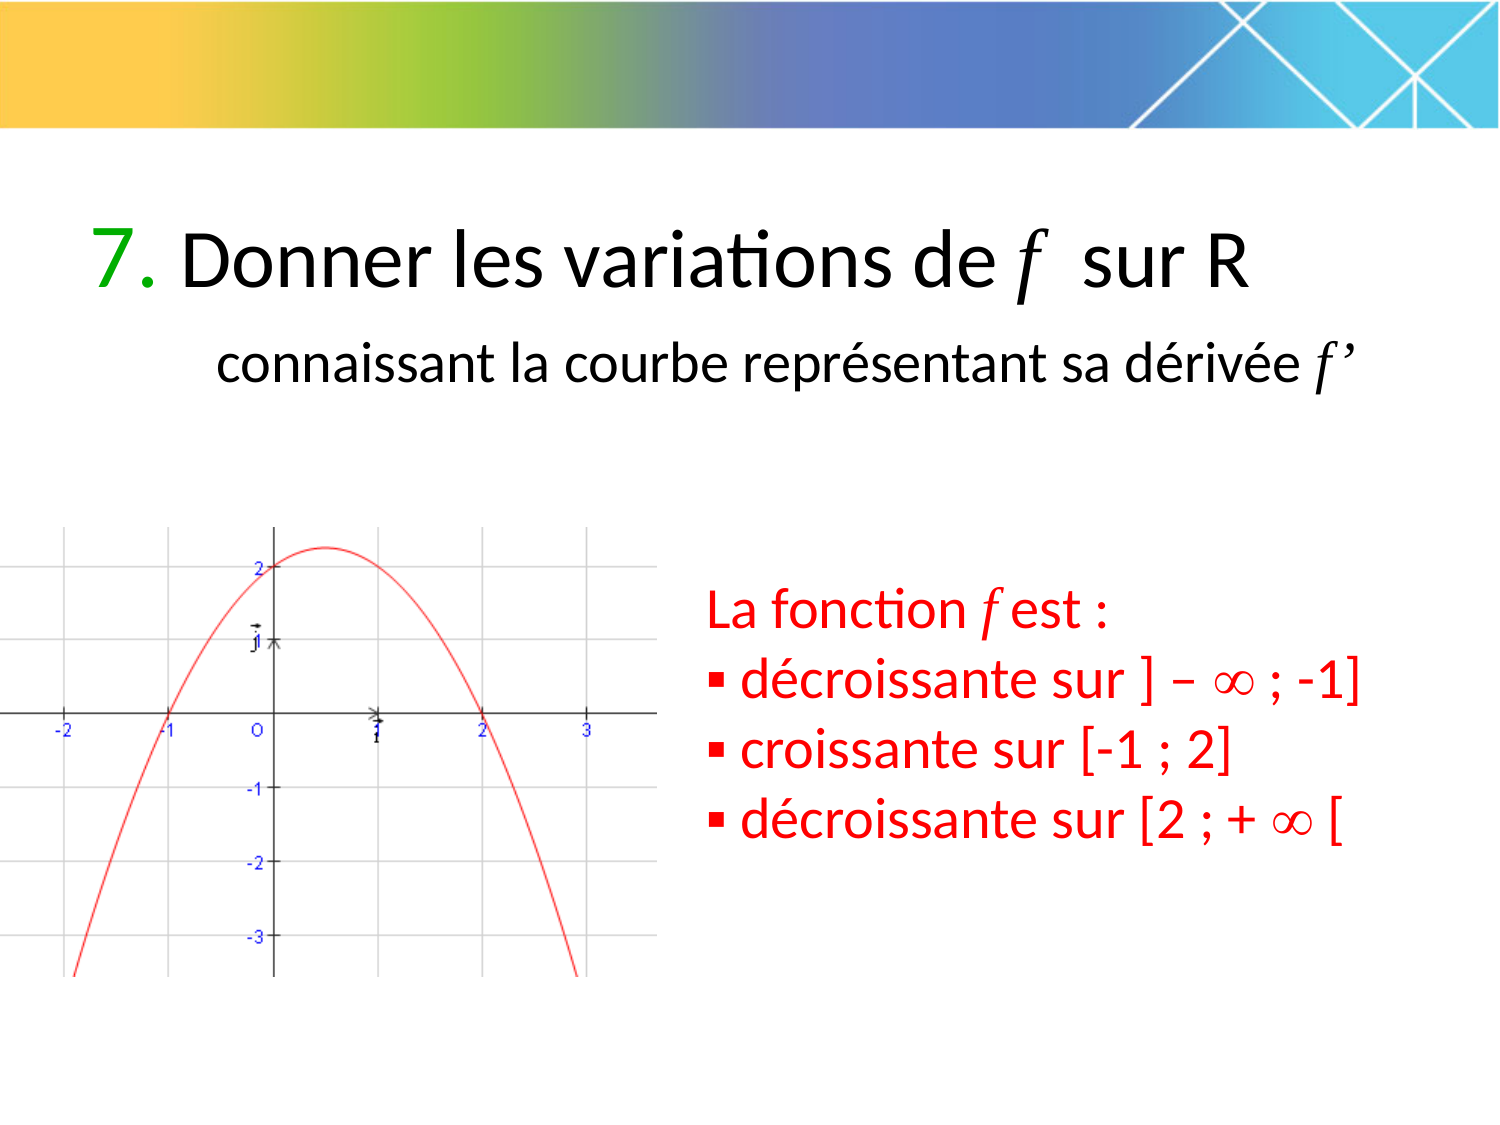

7. Donner les variations de f sur R
connaissant la courbe représentant sa dérivée f’
La fonction f est :
▪ décroissante sur ] –  ; -1]
▪ croissante sur [-1 ; 2]
▪ décroissante sur [2 ; +  [